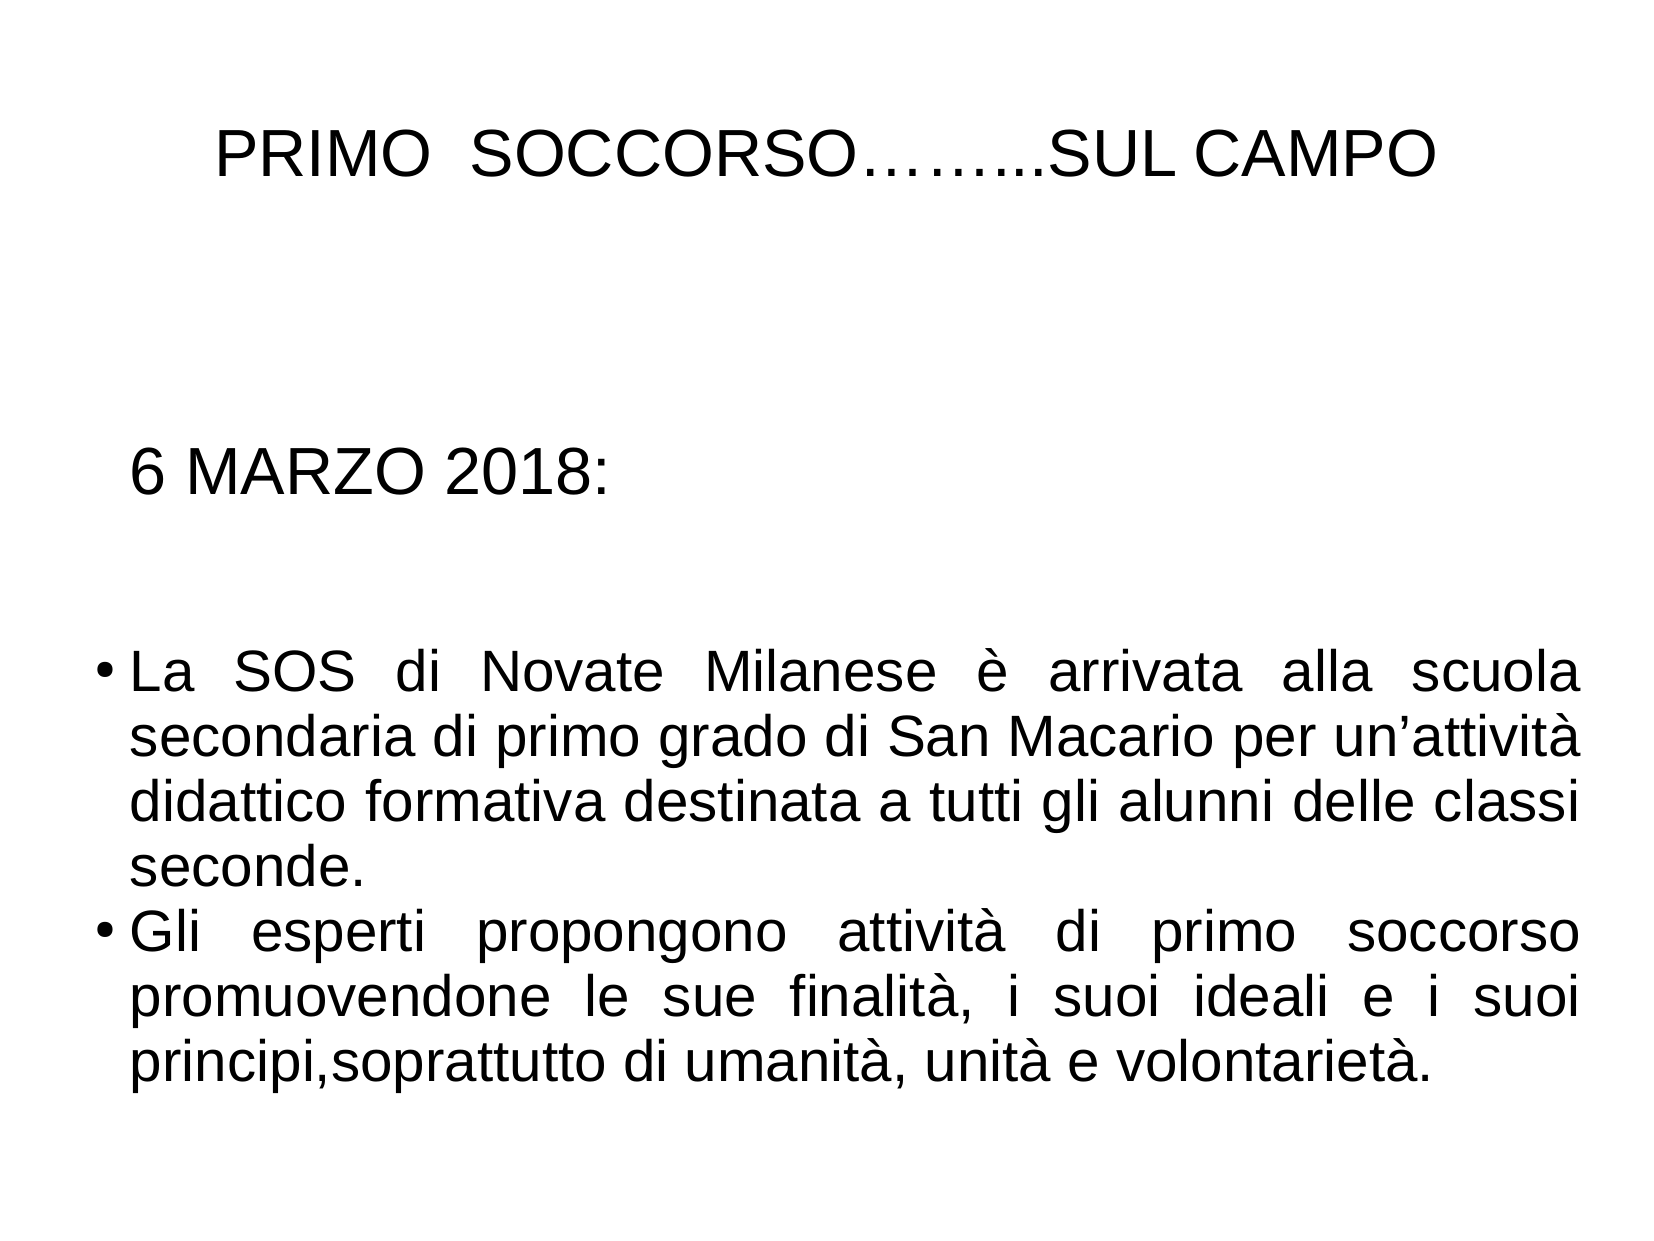

# PRIMO SOCCORSO……...SUL CAMPO
6 MARZO 2018:
La SOS di Novate Milanese è arrivata alla scuola secondaria di primo grado di San Macario per un’attività didattico formativa destinata a tutti gli alunni delle classi seconde.
Gli esperti propongono attività di primo soccorso promuovendone le sue finalità, i suoi ideali e i suoi principi,soprattutto di umanità, unità e volontarietà.